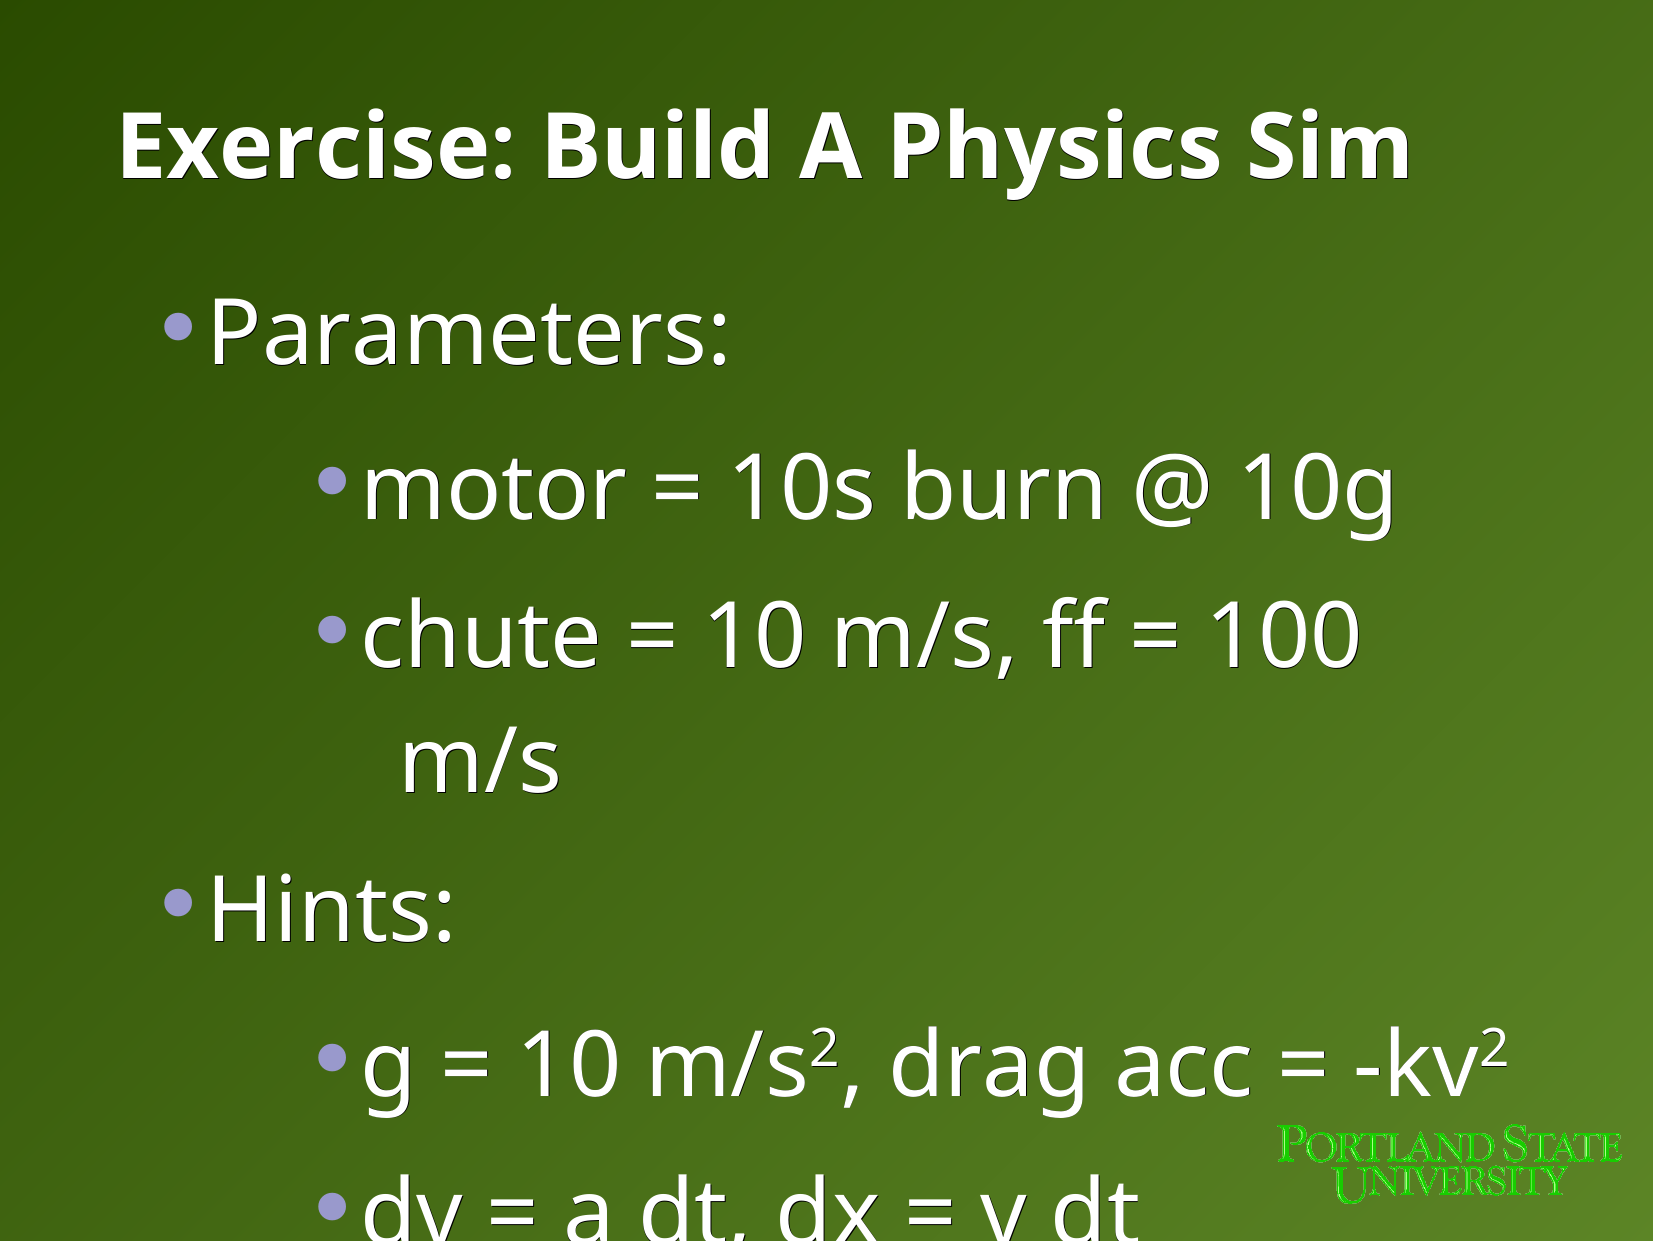

# Exercise: Build A Physics Sim
Parameters:
motor = 10s burn @ 10g
chute = 10 m/s, ff = 100 m/s
Hints:
g = 10 m/s2, drag acc = -kv2
dv = a dt, dx = v dt